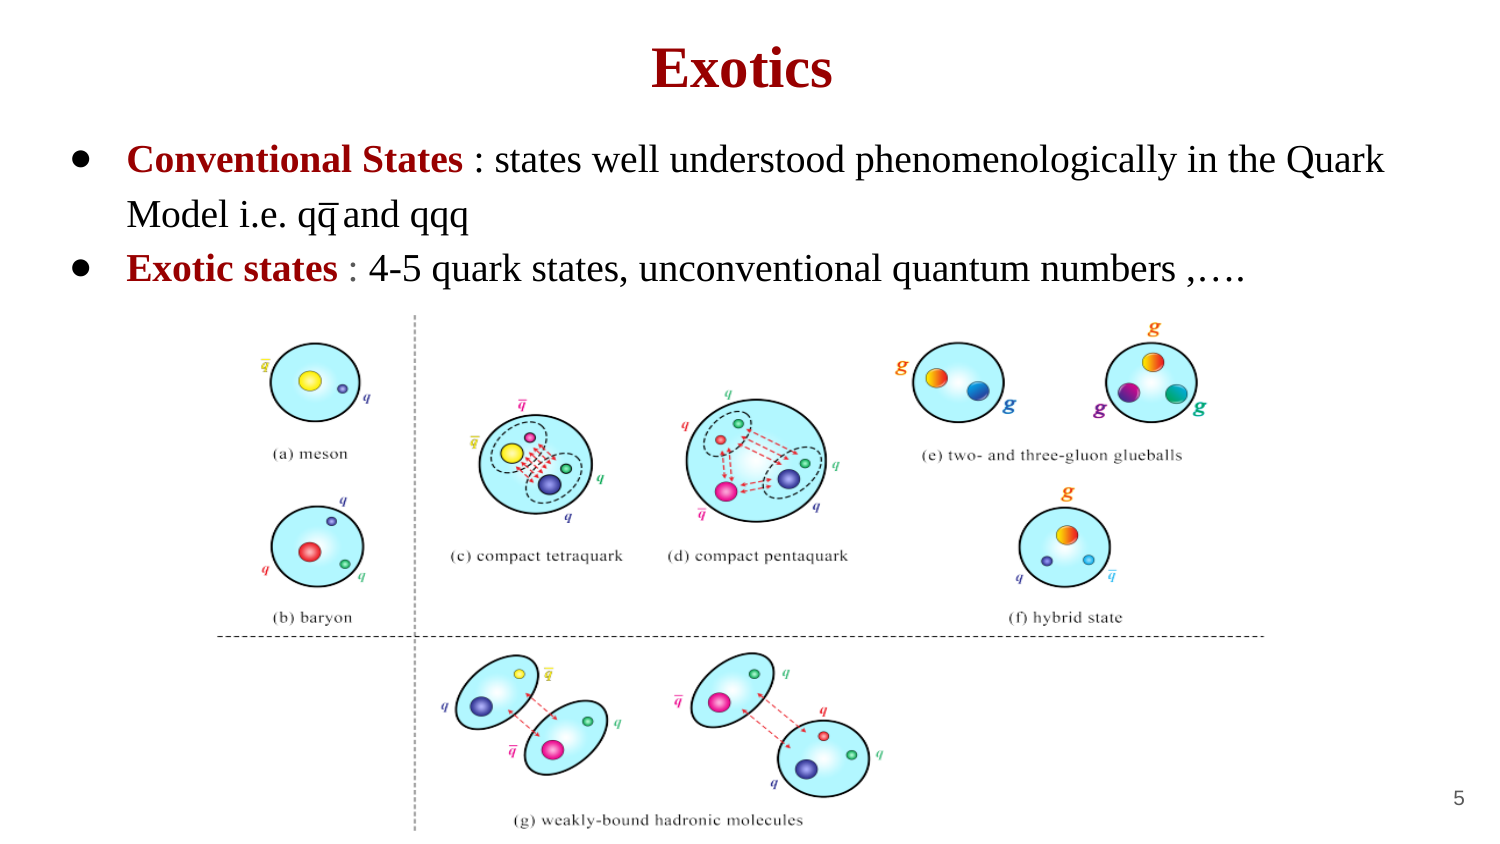

# Exotics
Conventional States : states well understood phenomenologically in the Quark Model i.e. qq̅ and qqq
Exotic states : 4-5 quark states, unconventional quantum numbers ,….